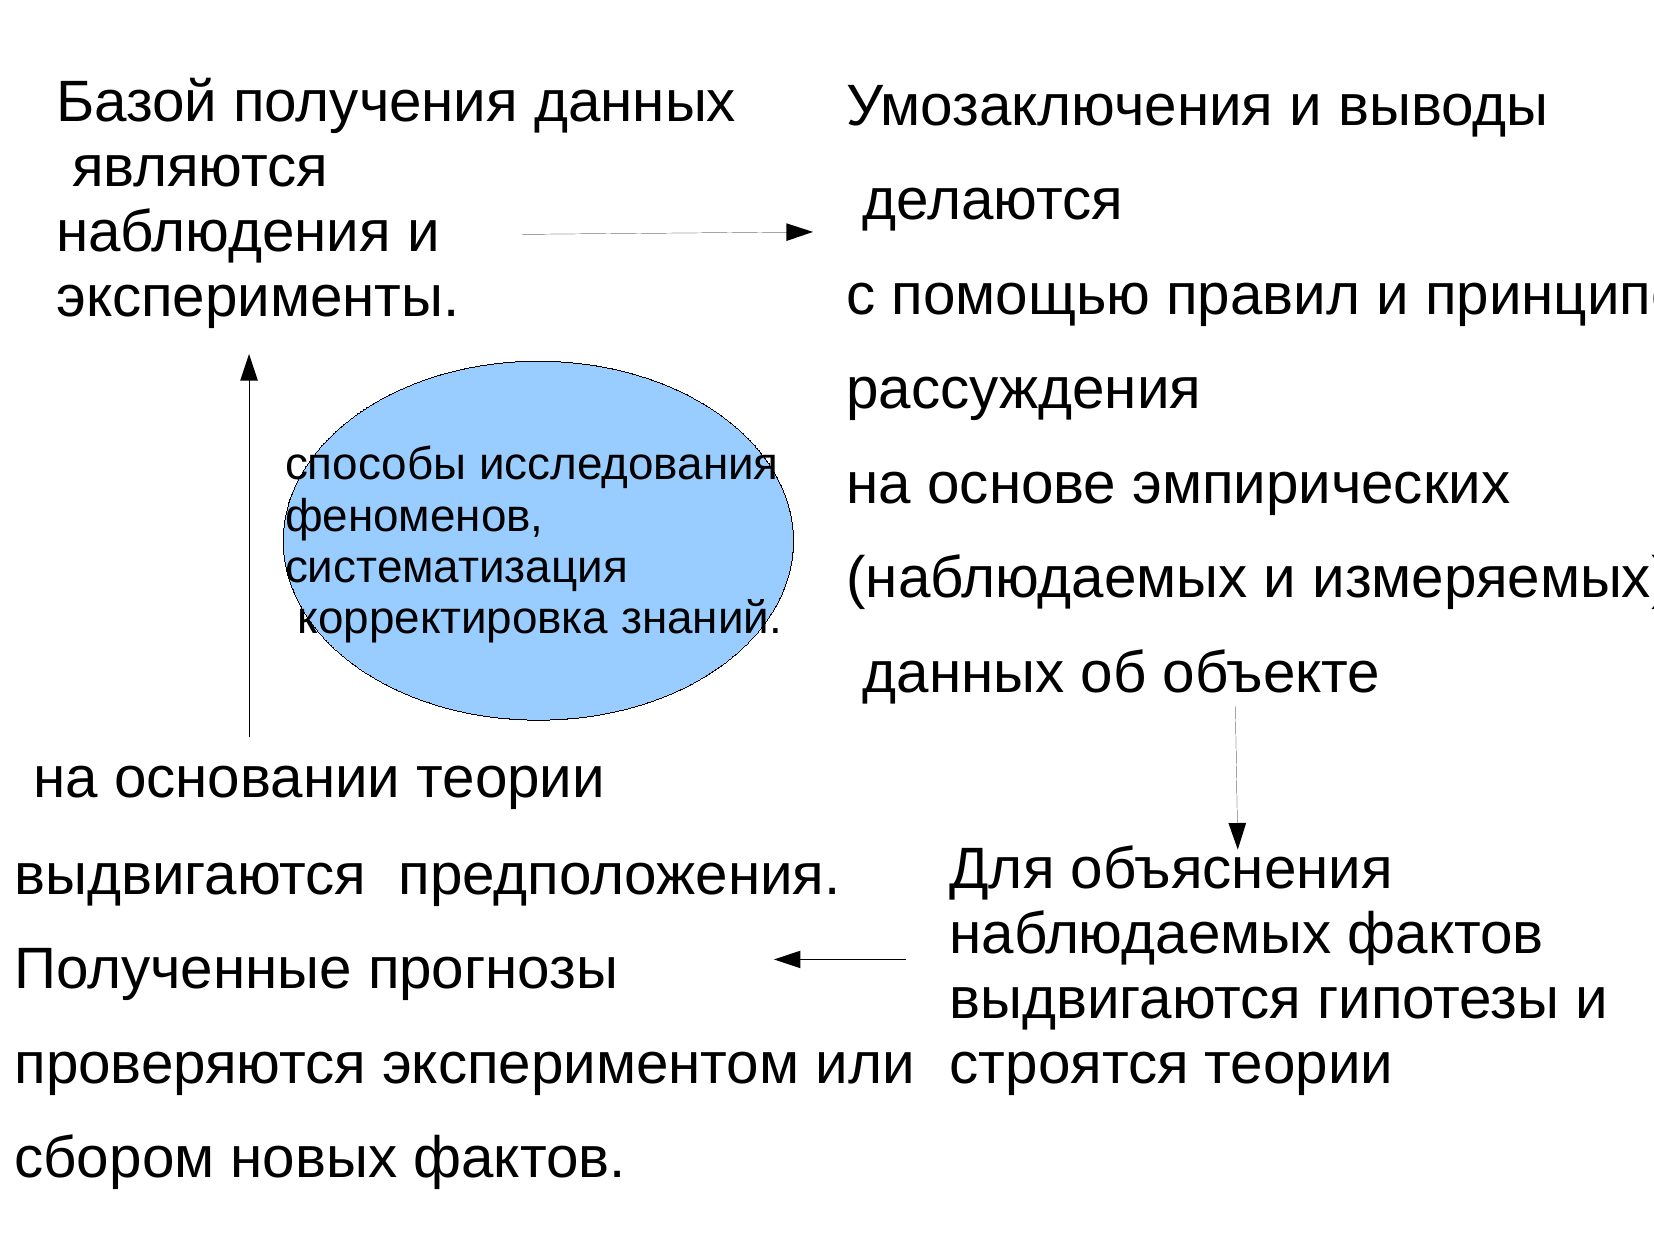

Базой получения данных
 являются
наблюдения и эксперименты.
Умозаключения и выводы
 делаются
с помощью правил и принципов
рассуждения
на основе эмпирических
(наблюдаемых и измеряемых)
 данных об объекте
способы исследования
феноменов,
систематизация
 корректировка знаний.
 на основании теории
выдвигаются предположения.
Полученные прогнозы
проверяются экспериментом или
сбором новых фактов.
Для объяснения
наблюдаемых фактов
выдвигаются гипотезы и
строятся теории